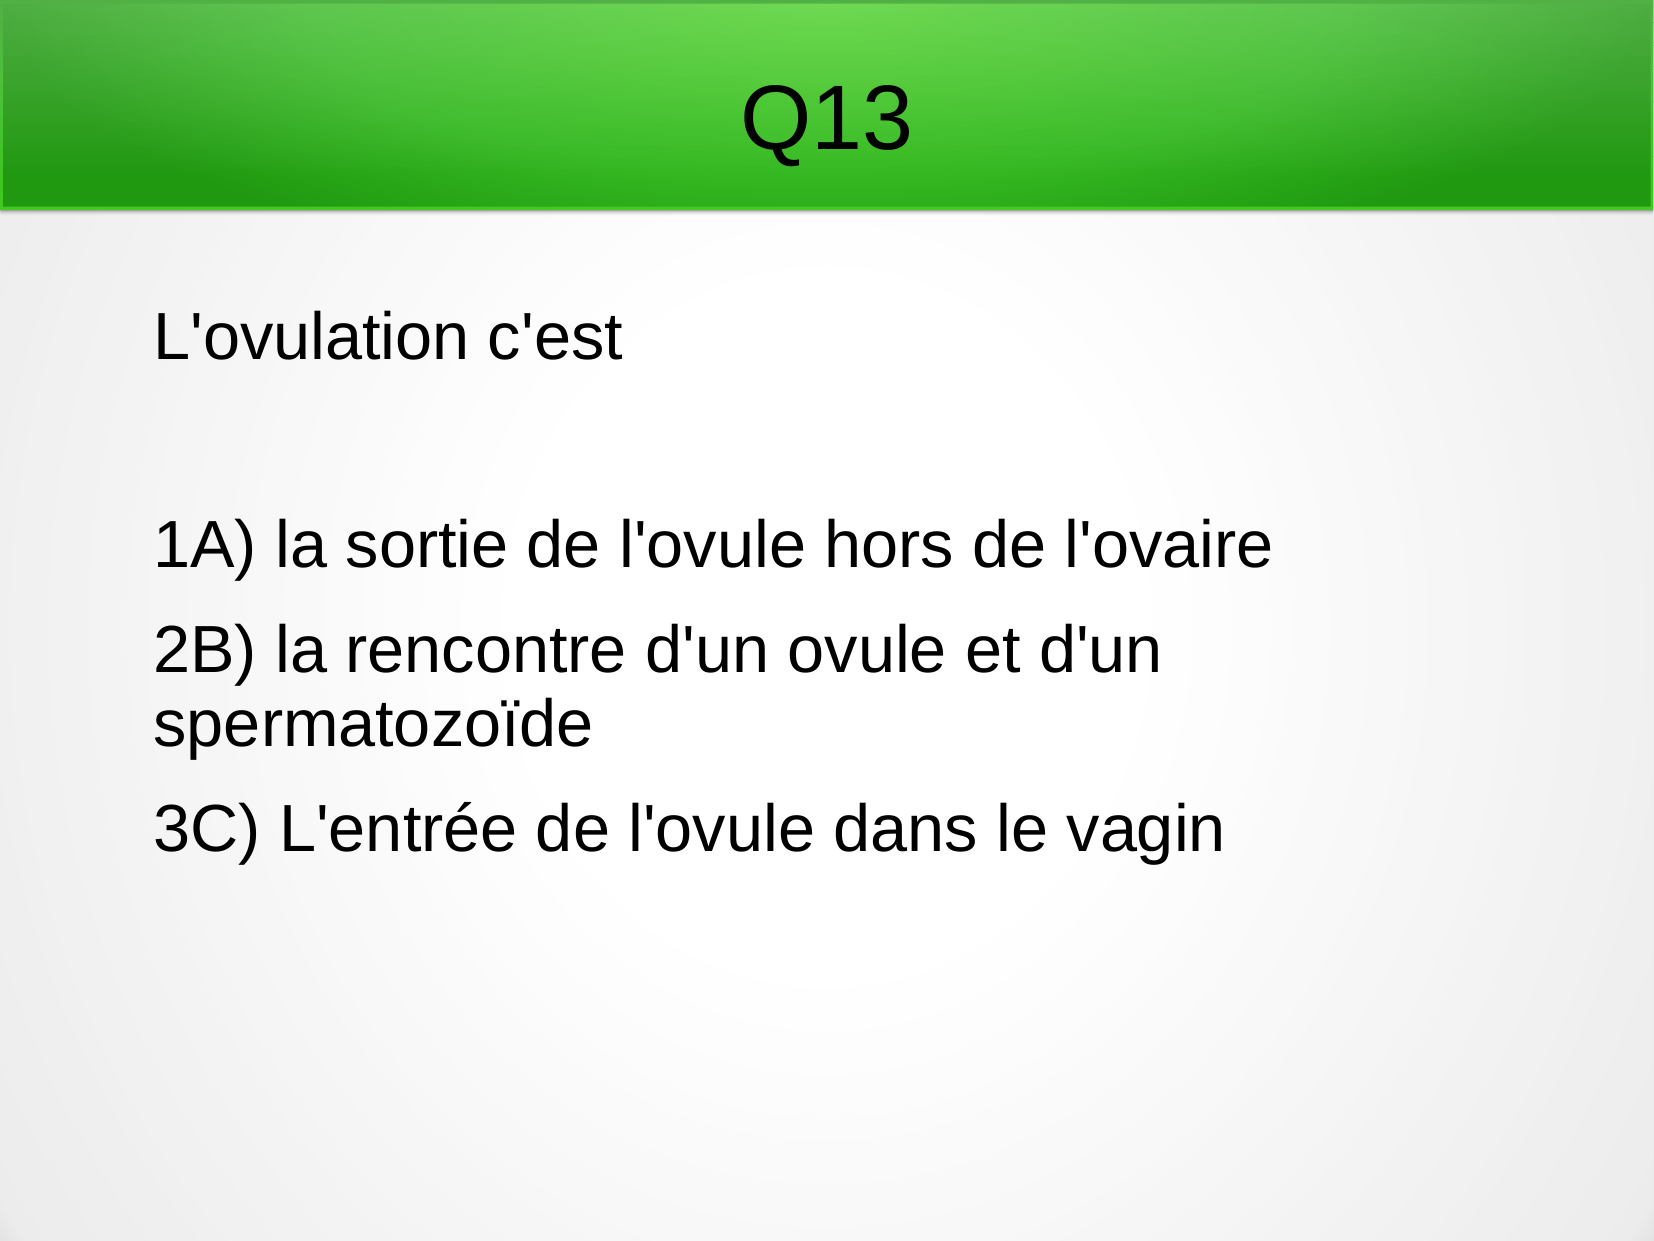

# Q13
L'ovulation c'est
1A) la sortie de l'ovule hors de l'ovaire
2B) la rencontre d'un ovule et d'un spermatozoïde
3C) L'entrée de l'ovule dans le vagin